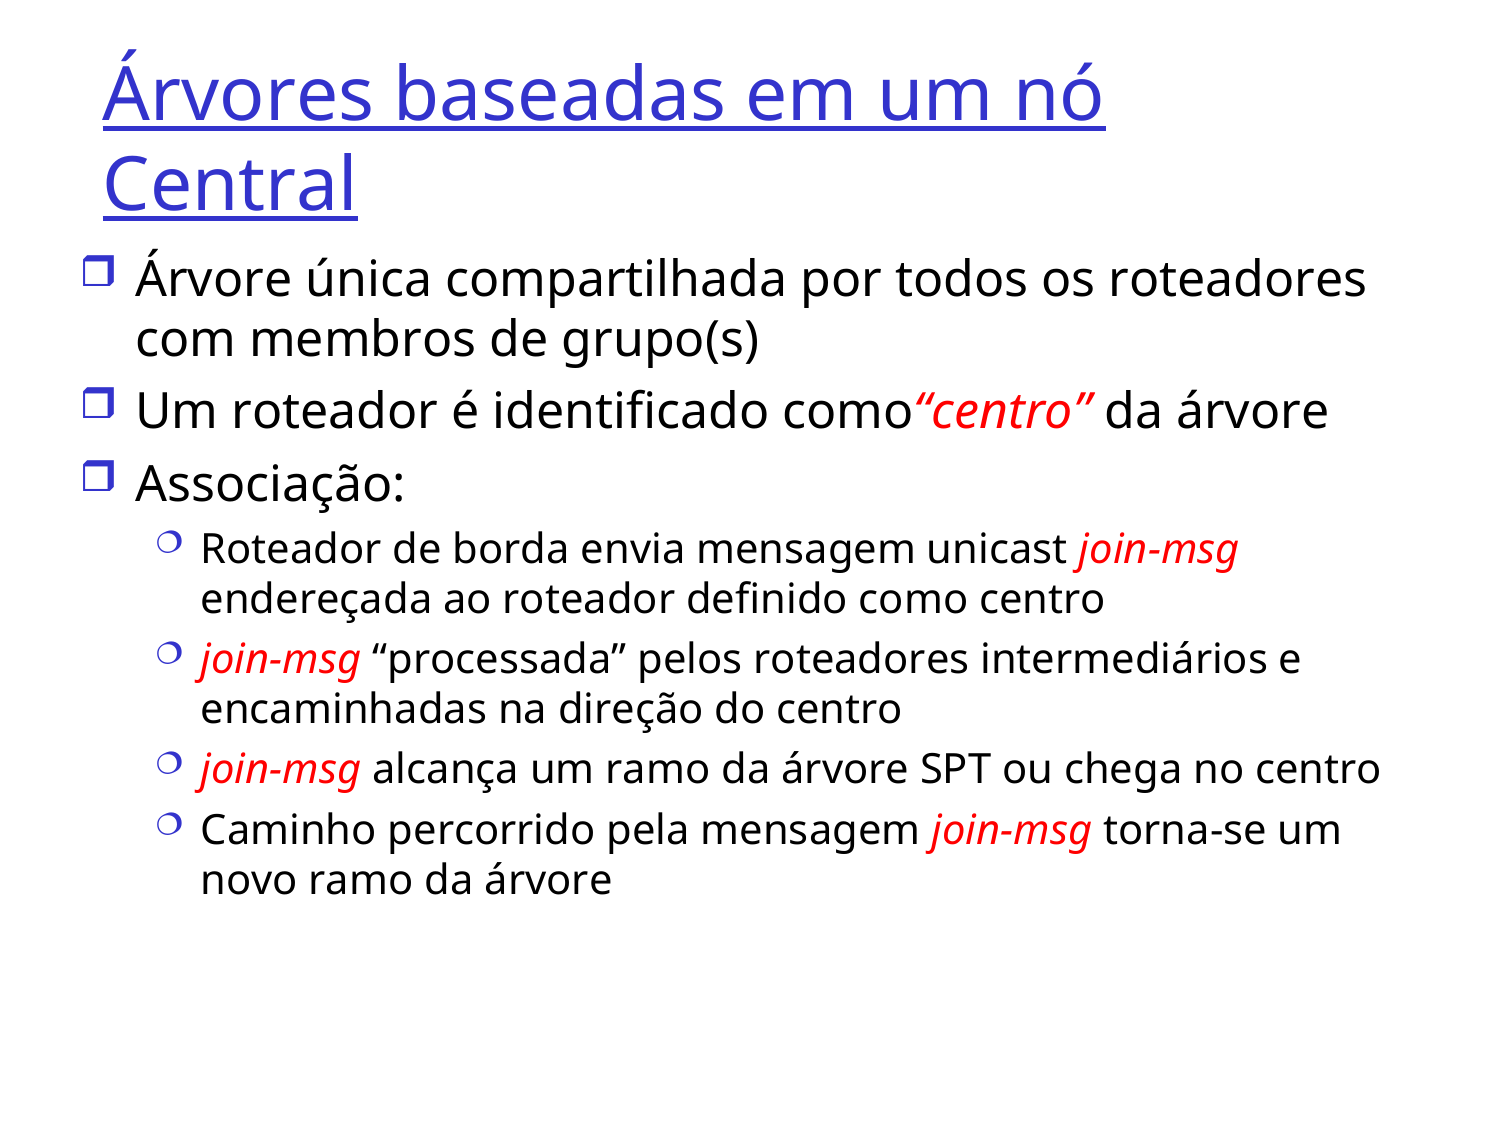

Árvores baseadas em um nó Central
Árvore única compartilhada por todos os roteadores com membros de grupo(s)
Um roteador é identificado como“centro” da árvore
Associação:
Roteador de borda envia mensagem unicast join-msg endereçada ao roteador definido como centro
join-msg “processada” pelos roteadores intermediários e encaminhadas na direção do centro
join-msg alcança um ramo da árvore SPT ou chega no centro
Caminho percorrido pela mensagem join-msg torna-se um novo ramo da árvore